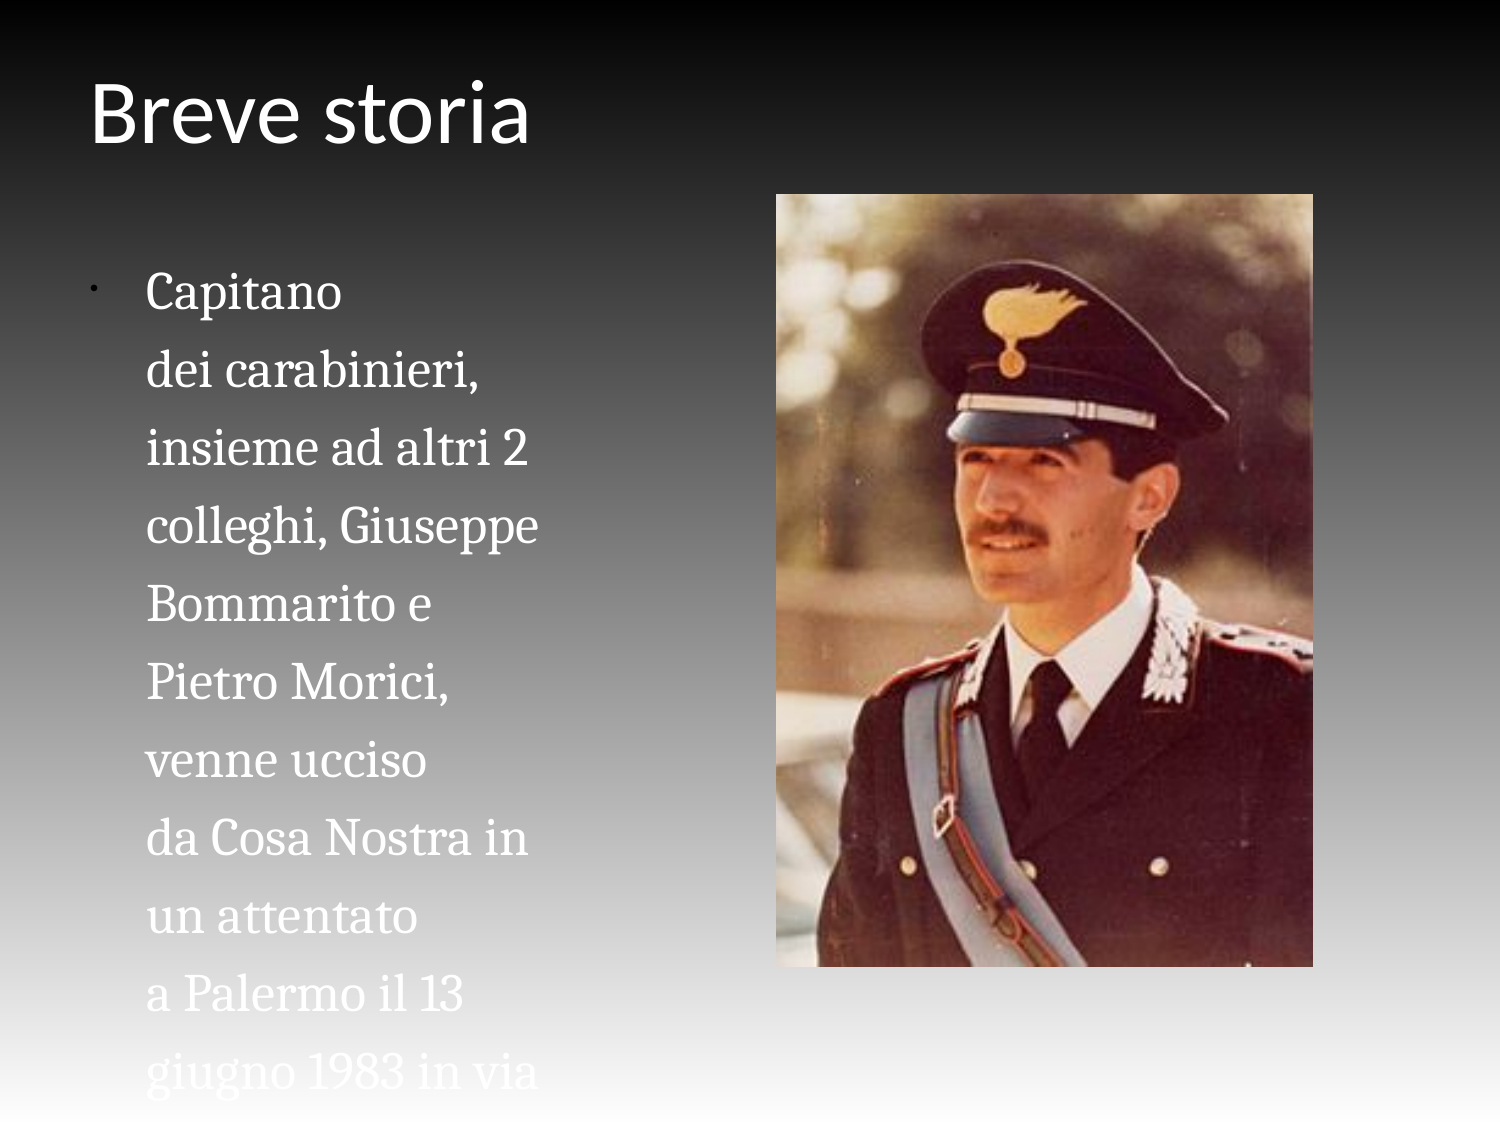

# Breve storia
Capitano dei carabinieri, insieme ad altri 2 colleghi, Giuseppe Bommarito e Pietro Morici, venne ucciso da Cosa Nostra in un attentato a Palermo il 13 giugno 1983 in via Cristoforo Scobar, da un commando composto da tre persone che colpirono i militari mentre si trovavano a bordo della loro auto di servizio. D'Aleo aveva preso il posto di Emanuele Basile, anch'egli ucciso in un agguato di Mafia.
Dopo la sua morte gli è stata conferita la Medaglia d'oro al valor civile